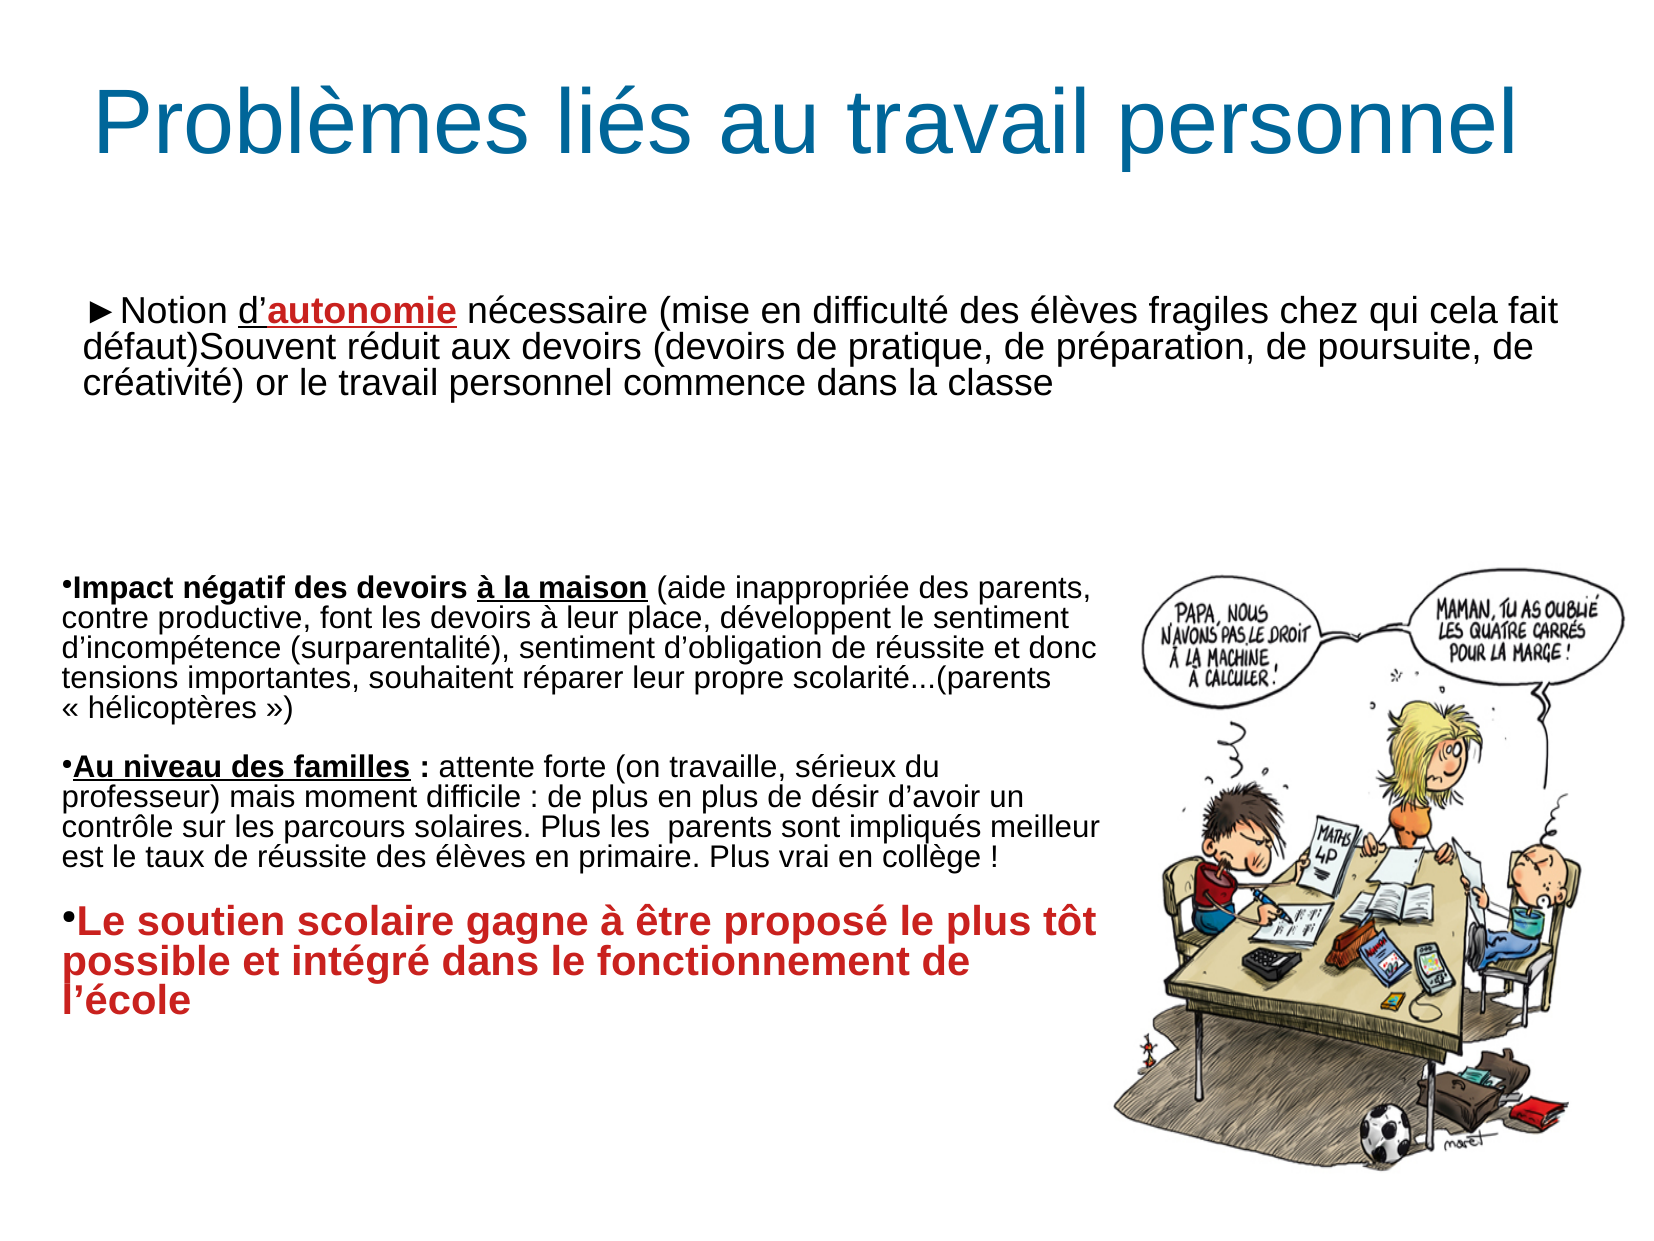

# Problèmes liés au travail personnel
►Notion d’autonomie nécessaire (mise en difficulté des élèves fragiles chez qui cela fait défaut)Souvent réduit aux devoirs (devoirs de pratique, de préparation, de poursuite, de créativité) or le travail personnel commence dans la classe
Impact négatif des devoirs à la maison (aide inappropriée des parents, contre productive, font les devoirs à leur place, développent le sentiment d’incompétence (surparentalité), sentiment d’obligation de réussite et donc tensions importantes, souhaitent réparer leur propre scolarité...(parents « hélicoptères »)
Au niveau des familles : attente forte (on travaille, sérieux du professeur) mais moment difficile : de plus en plus de désir d’avoir un contrôle sur les parcours solaires. Plus les parents sont impliqués meilleur est le taux de réussite des élèves en primaire. Plus vrai en collège !
Le soutien scolaire gagne à être proposé le plus tôt possible et intégré dans le fonctionnement de l’école